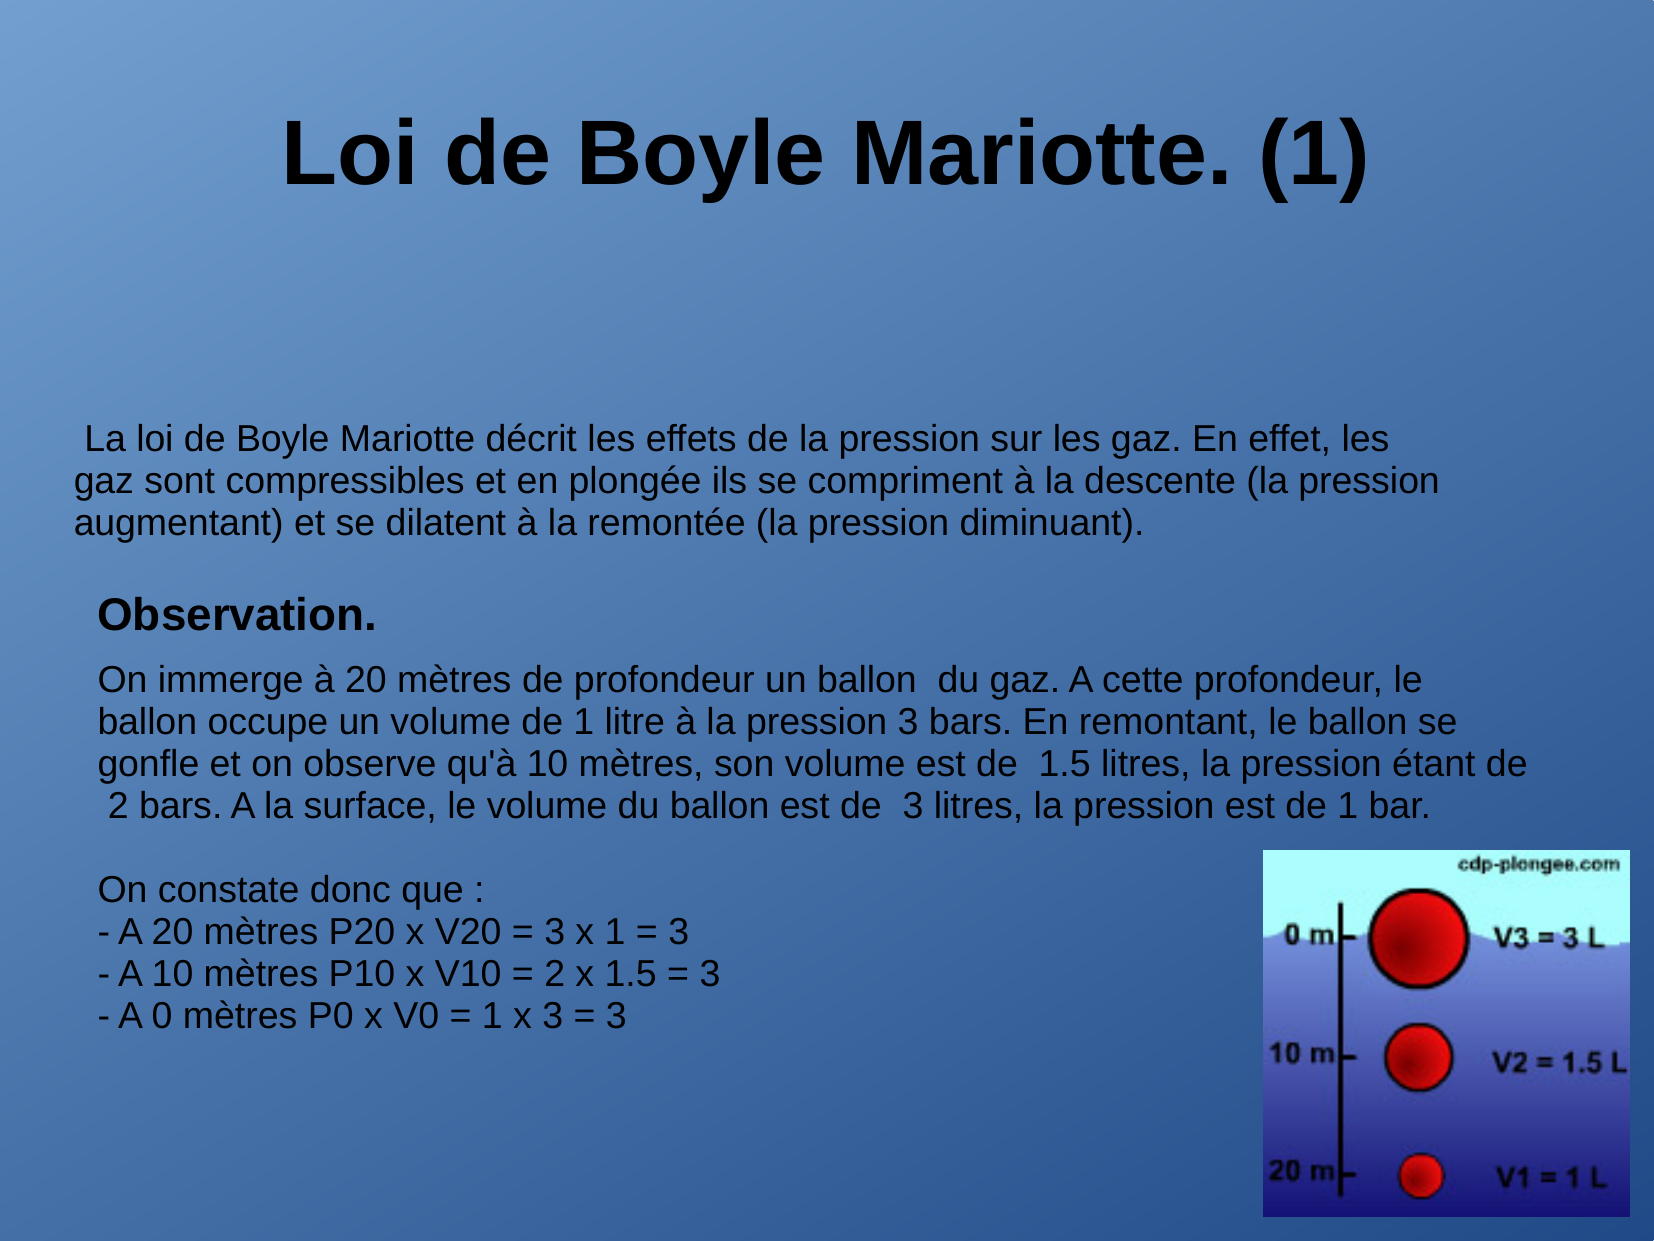

# Loi de Boyle Mariotte. (1)
 La loi de Boyle Mariotte décrit les effets de la pression sur les gaz. En effet, les gaz sont compressibles et en plongée ils se compriment à la descente (la pression augmentant) et se dilatent à la remontée (la pression diminuant).
Observation.
On immerge à 20 mètres de profondeur un ballon du gaz. A cette profondeur, le ballon occupe un volume de 1 litre à la pression 3 bars. En remontant, le ballon se gonfle et on observe qu'à 10 mètres, son volume est de 1.5 litres, la pression étant de 2 bars. A la surface, le volume du ballon est de 3 litres, la pression est de 1 bar.
On constate donc que :
- A 20 mètres P20 x V20 = 3 x 1 = 3
- A 10 mètres P10 x V10 = 2 x 1.5 = 3
- A 0 mètres P0 x V0 = 1 x 3 = 3